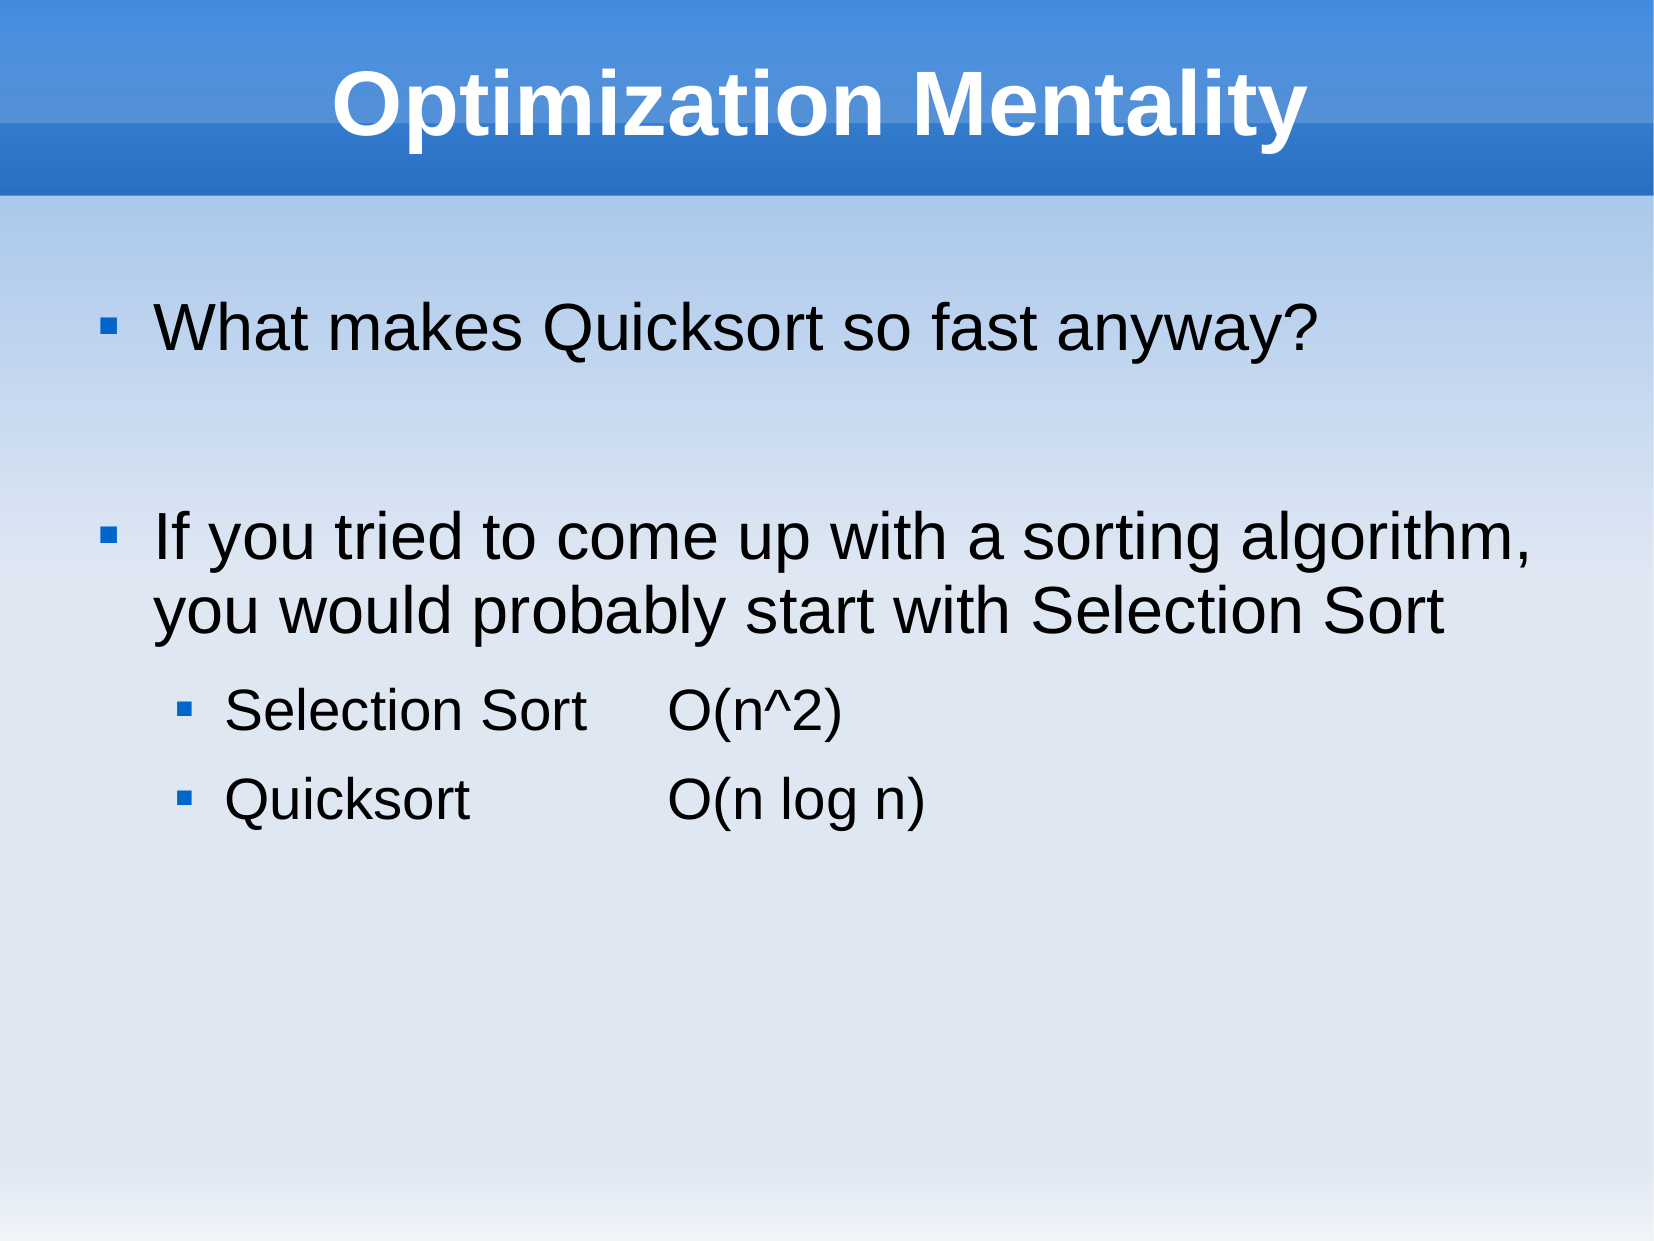

# Optimization Mentality
What makes Quicksort so fast anyway?
If you tried to come up with a sorting algorithm, you would probably start with Selection Sort
Selection Sort		O(n^2)
Quicksort			O(n log n)